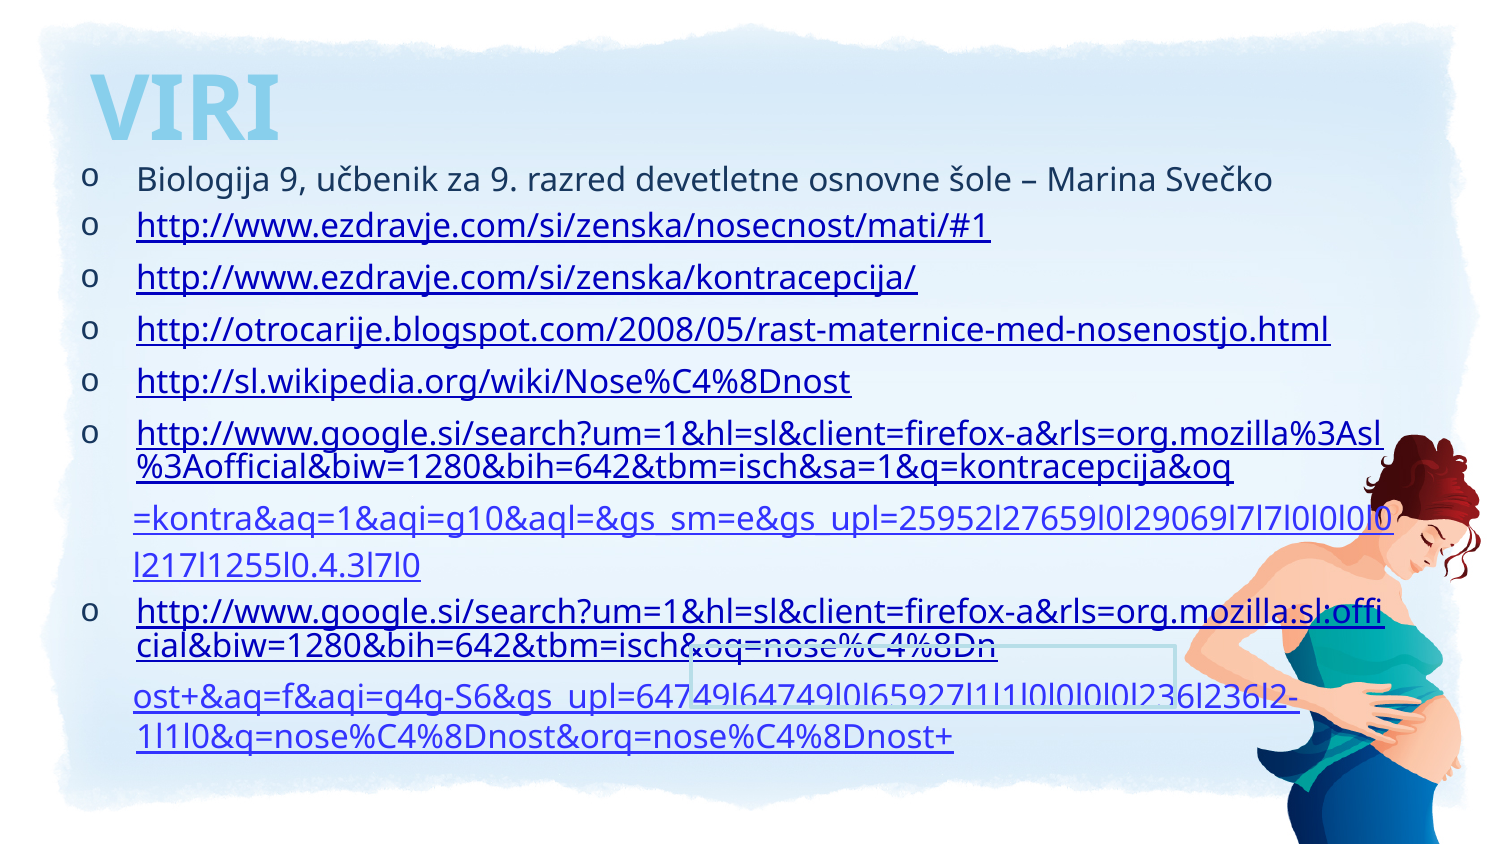

# VIRI
Biologija 9, učbenik za 9. razred devetletne osnovne šole – Marina Svečko
http://www.ezdravje.com/si/zenska/nosecnost/mati/#1
http://www.ezdravje.com/si/zenska/kontracepcija/
http://otrocarije.blogspot.com/2008/05/rast-maternice-med-nosenostjo.html
http://sl.wikipedia.org/wiki/Nose%C4%8Dnost
http://www.google.si/search?um=1&hl=sl&client=firefox-a&rls=org.mozilla%3Asl%3Aofficial&biw=1280&bih=642&tbm=isch&sa=1&q=kontracepcija&oq
 =kontra&aq=1&aqi=g10&aql=&gs_sm=e&gs_upl=25952l27659l0l29069l7l7l0l0l0l0
 l217l1255l0.4.3l7l0
http://www.google.si/search?um=1&hl=sl&client=firefox-a&rls=org.mozilla:sl:official&biw=1280&bih=642&tbm=isch&oq=nose%C4%8Dn
 ost+&aq=f&aqi=g4g-S6&gs_upl=64749l64749l0l65927l1l1l0l0l0l0l236l236l2-1l1l0&q=nose%C4%8Dnost&orq=nose%C4%8Dnost+